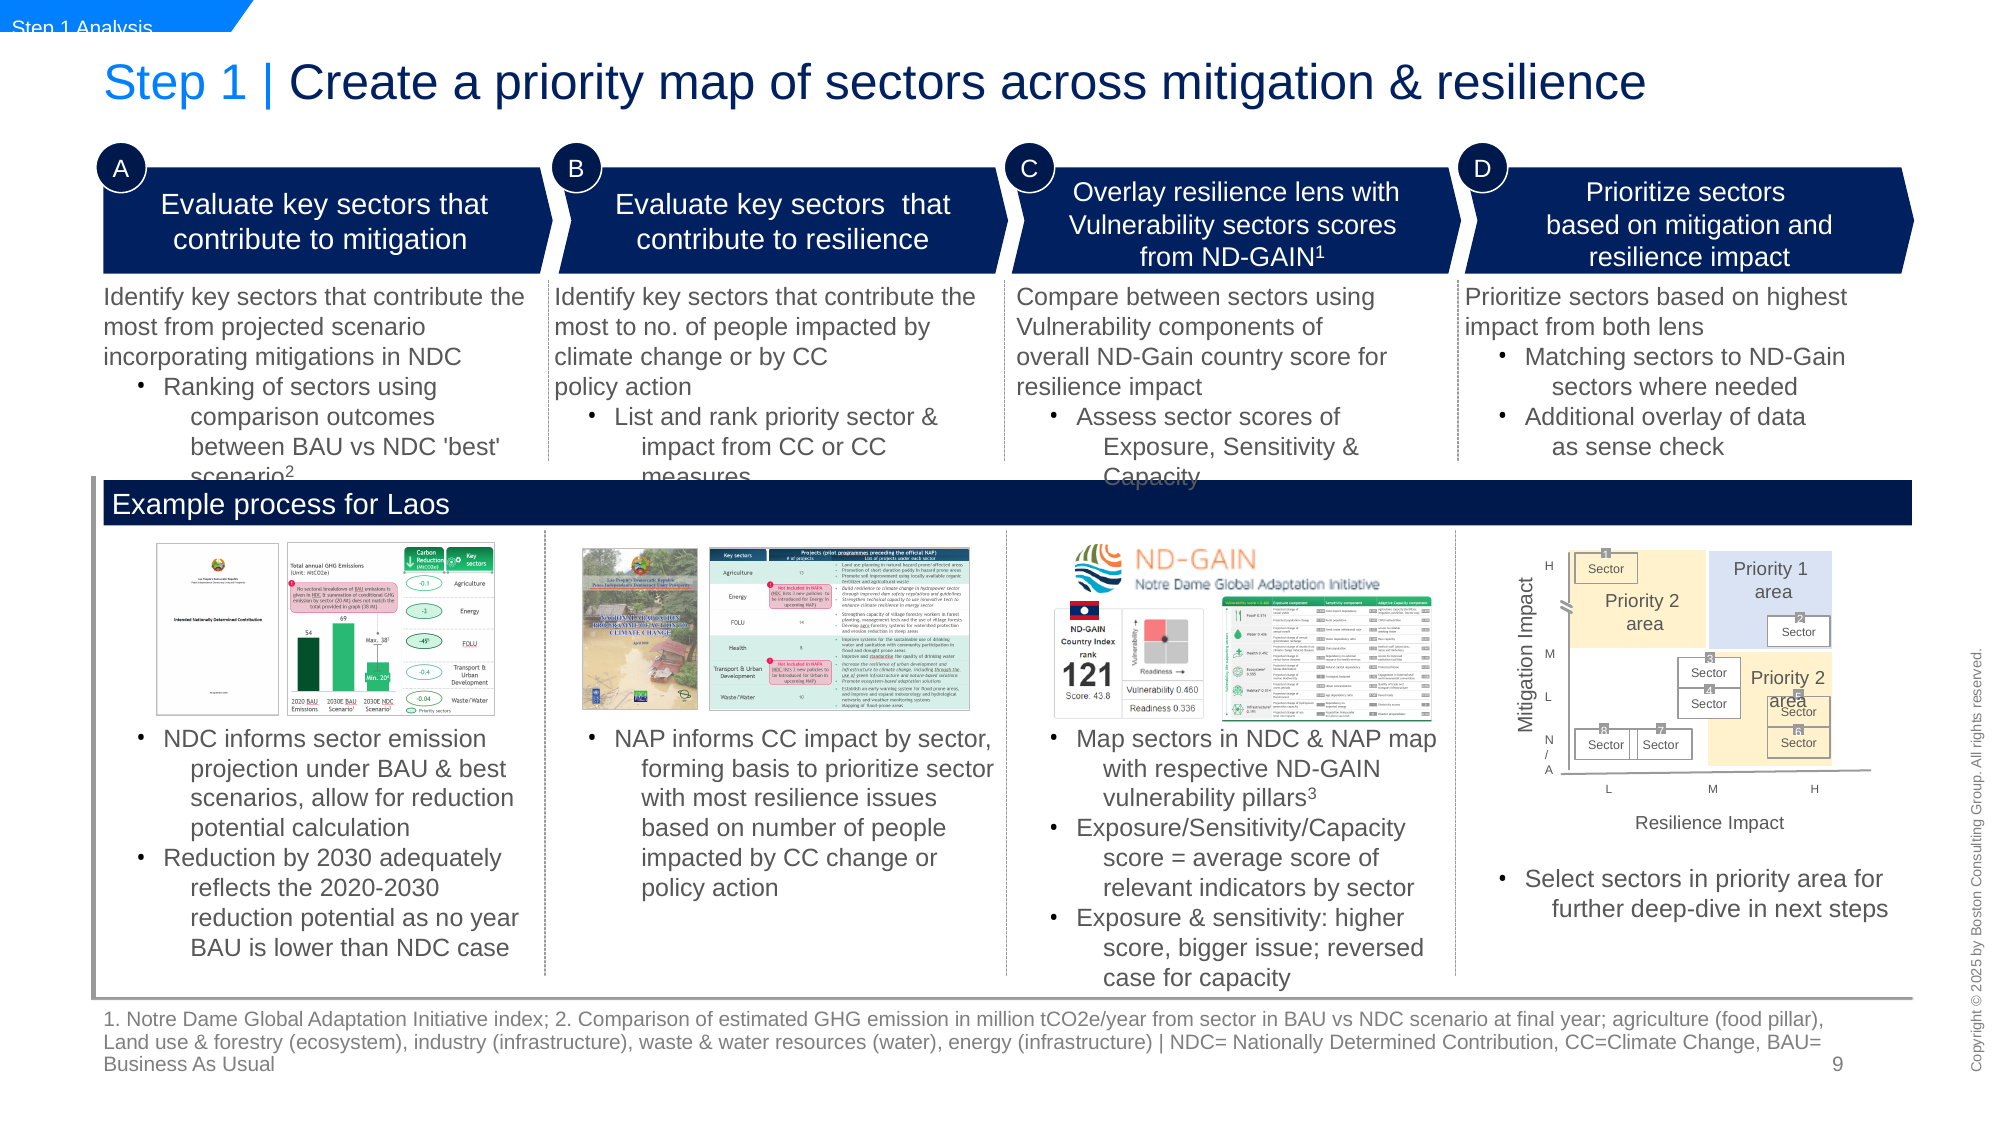

Step 1 Analysis
# Step 1 | Create a priority map of sectors across mitigation & resilience
A
B
C
D
Evaluate key sectors that contribute to mitigation
Evaluate key sectors that contribute to resilience
Overlay resilience lens with Vulnerability sectors scores
from ND-GAIN1
Prioritize sectors
based on mitigation and resilience impact
Identify key sectors that contribute the most from projected scenario incorporating mitigations in NDC
Ranking of sectors using comparison outcomes between BAU vs NDC 'best' scenario2
Identify key sectors that contribute the most to no. of people impacted by climate change or by CC
policy action
List and rank priority sector & impact from CC or CC measures
Compare between sectors using Vulnerability components of
overall ND-Gain country score for resilience impact
Assess sector scores of Exposure, Sensitivity & Capacity
Prioritize sectors based on highest impact from both lens
Matching sectors to ND-Gain sectors where needed
Additional overlay of data
as sense check
 Example process for Laos
1
H
Sector
Priority 1
area
Priority 2
area
2
Sector
M
Mitigation Impact
3
Sector
Priority 2 area
L
4
Sector
5
Sector
NDC informs sector emission projection under BAU & best scenarios, allow for reduction potential calculation
Reduction by 2030 adequately reflects the 2020-2030 reduction potential as no year BAU is lower than NDC case
NAP informs CC impact by sector, forming basis to prioritize sector with most resilience issues based on number of people impacted by CC change or policy action
Map sectors in NDC & NAP map with respective ND-GAIN vulnerability pillars3
Exposure/Sensitivity/Capacity score = average score of relevant indicators by sector
Exposure & sensitivity: higher score, bigger issue; reversed case for capacity
8
7
6
N/A
Sector
Sector
Sector
L
M
H
Resilience Impact
Select sectors in priority area for further deep-dive in next steps
1. Notre Dame Global Adaptation Initiative index; 2. Comparison of estimated GHG emission in million tCO2e/year from sector in BAU vs NDC scenario at final year; agriculture (food pillar), Land use & forestry (ecosystem), industry (infrastructure), waste & water resources (water), energy (infrastructure) | NDC= Nationally Determined Contribution, CC=Climate Change, BAU= Business As Usual